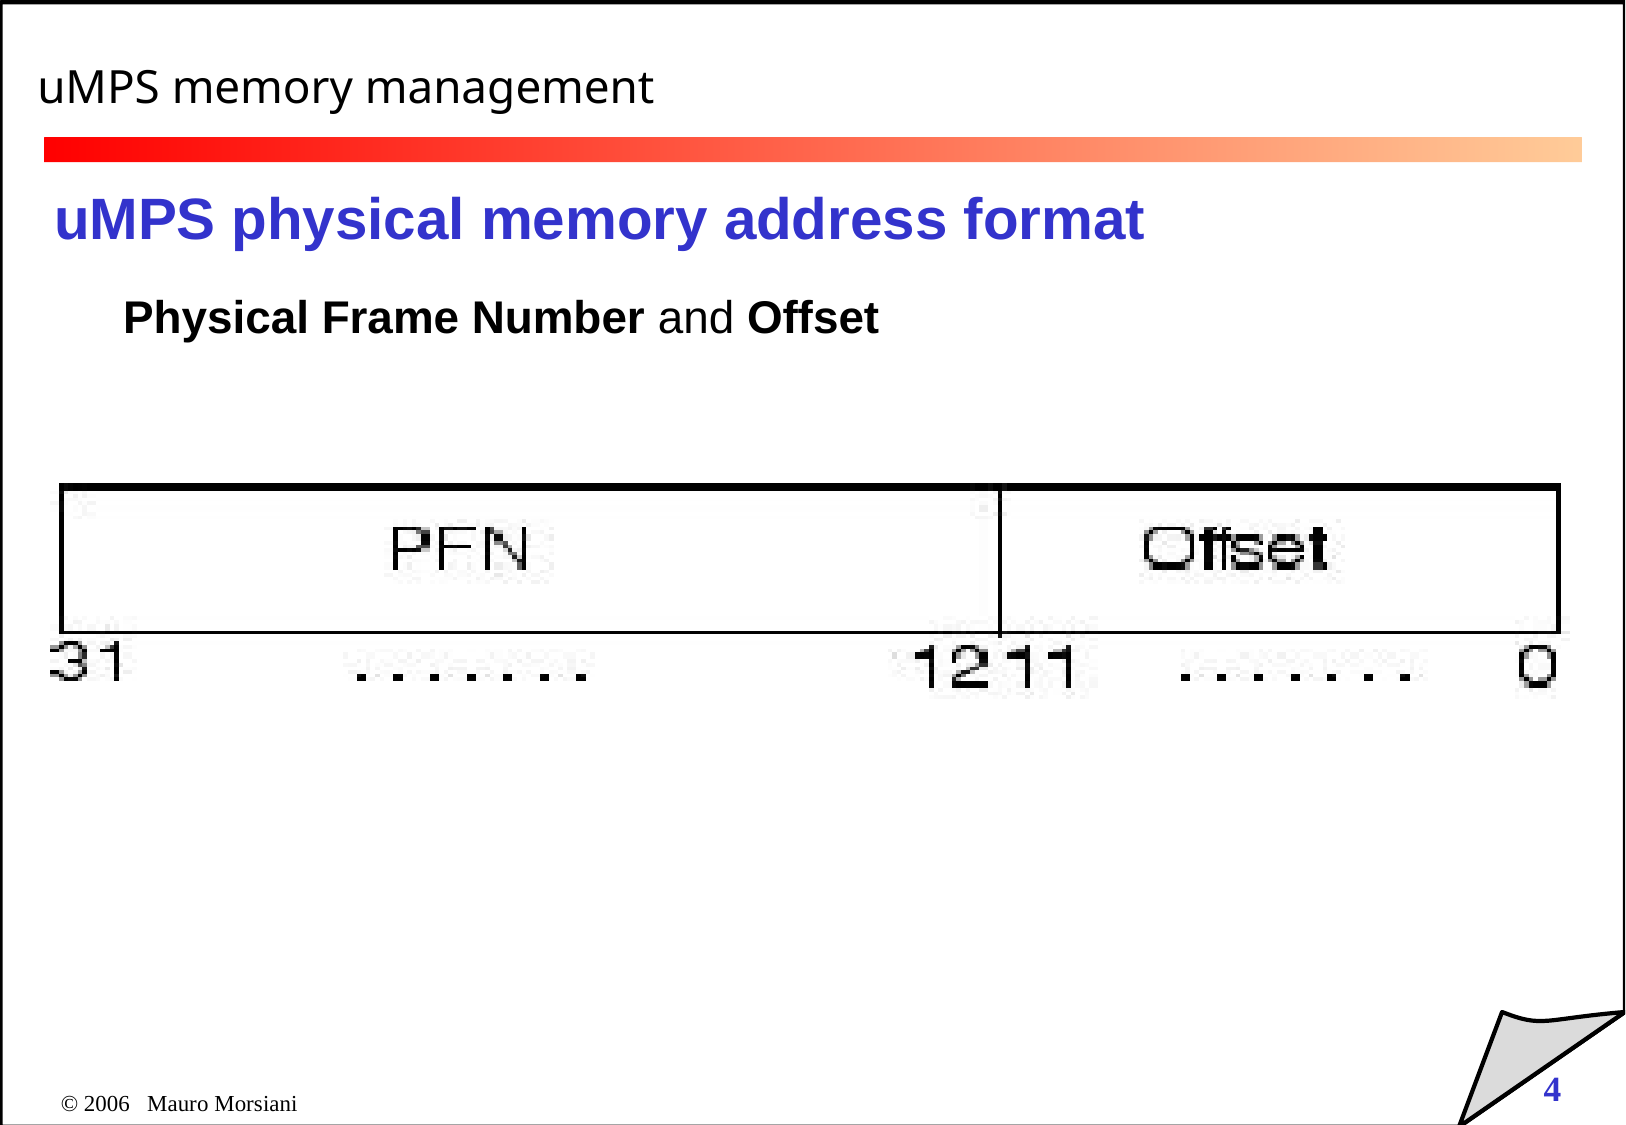

# uMPS memory management
uMPS physical memory address format
Physical Frame Number and Offset